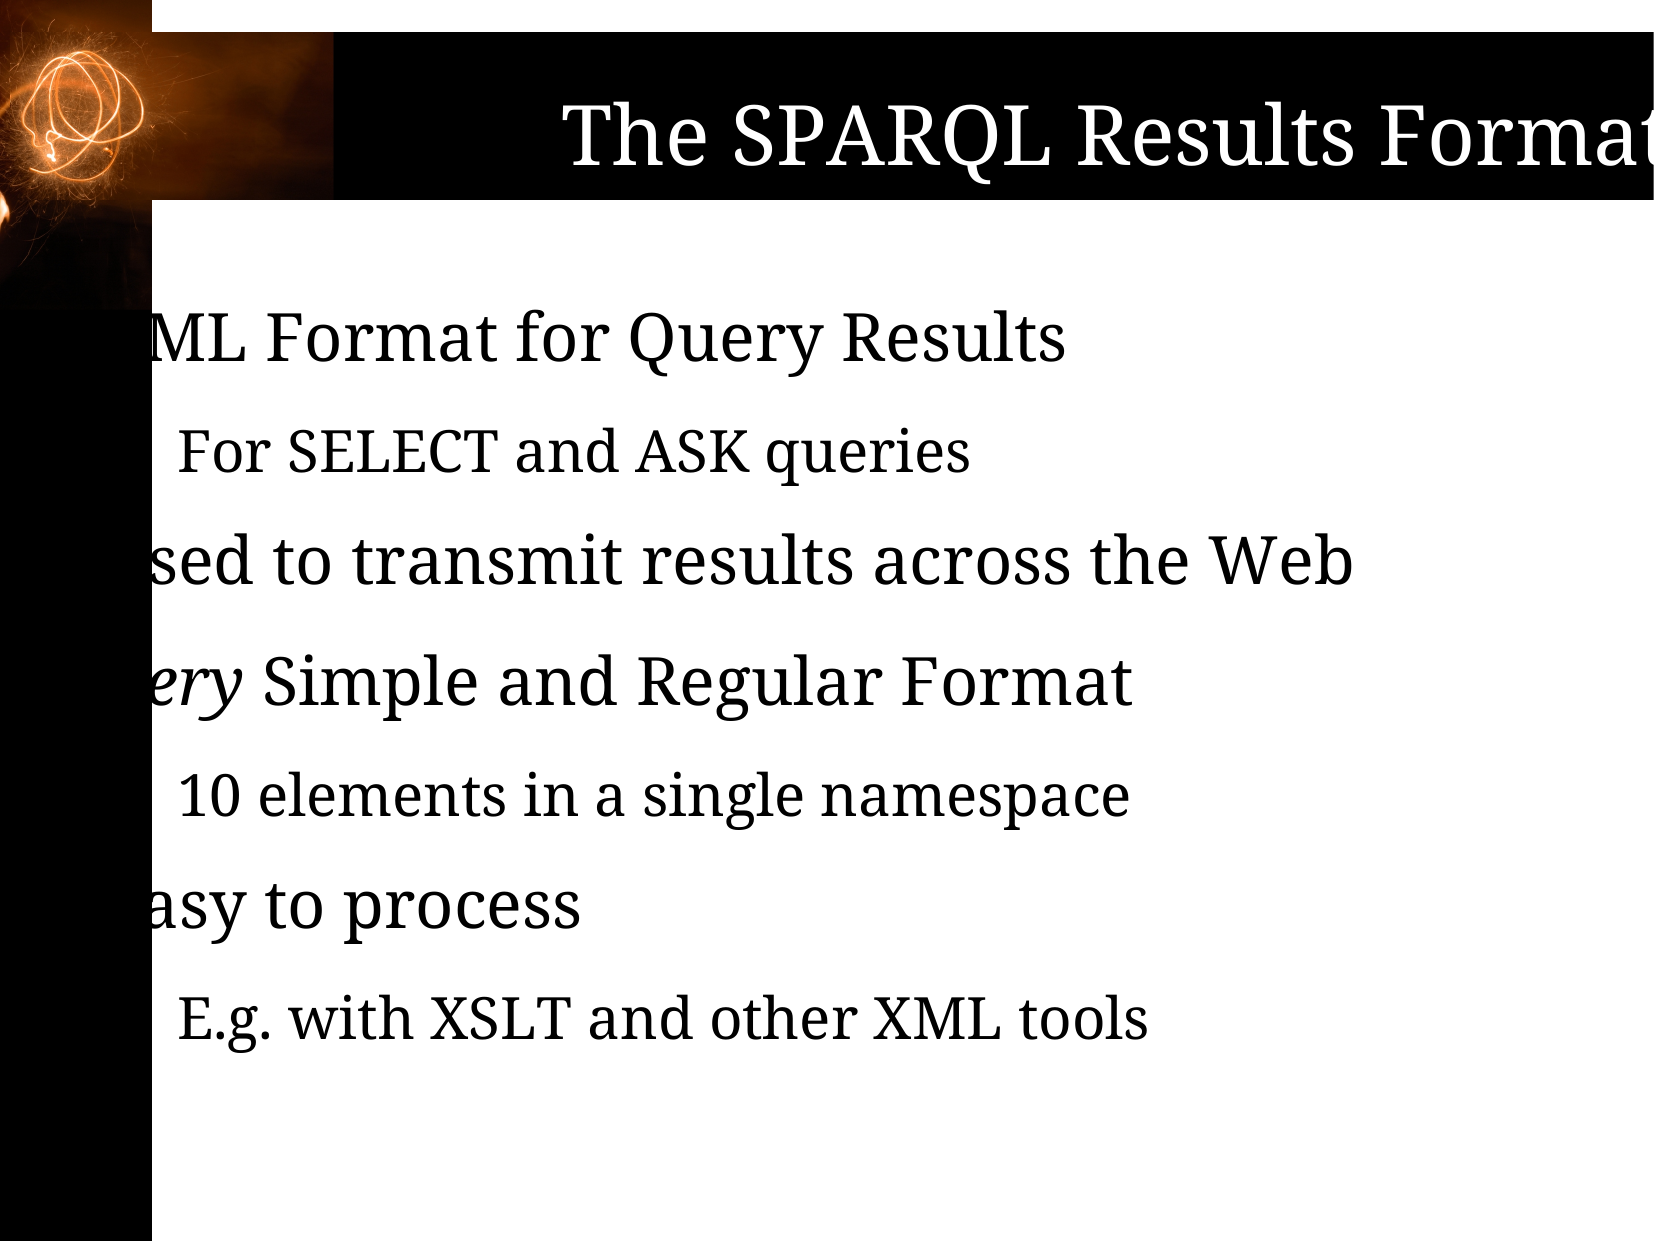

# The SPARQL Results Format
XML Format for Query Results
For SELECT and ASK queries
Used to transmit results across the Web
Very Simple and Regular Format
10 elements in a single namespace
Easy to process
E.g. with XSLT and other XML tools